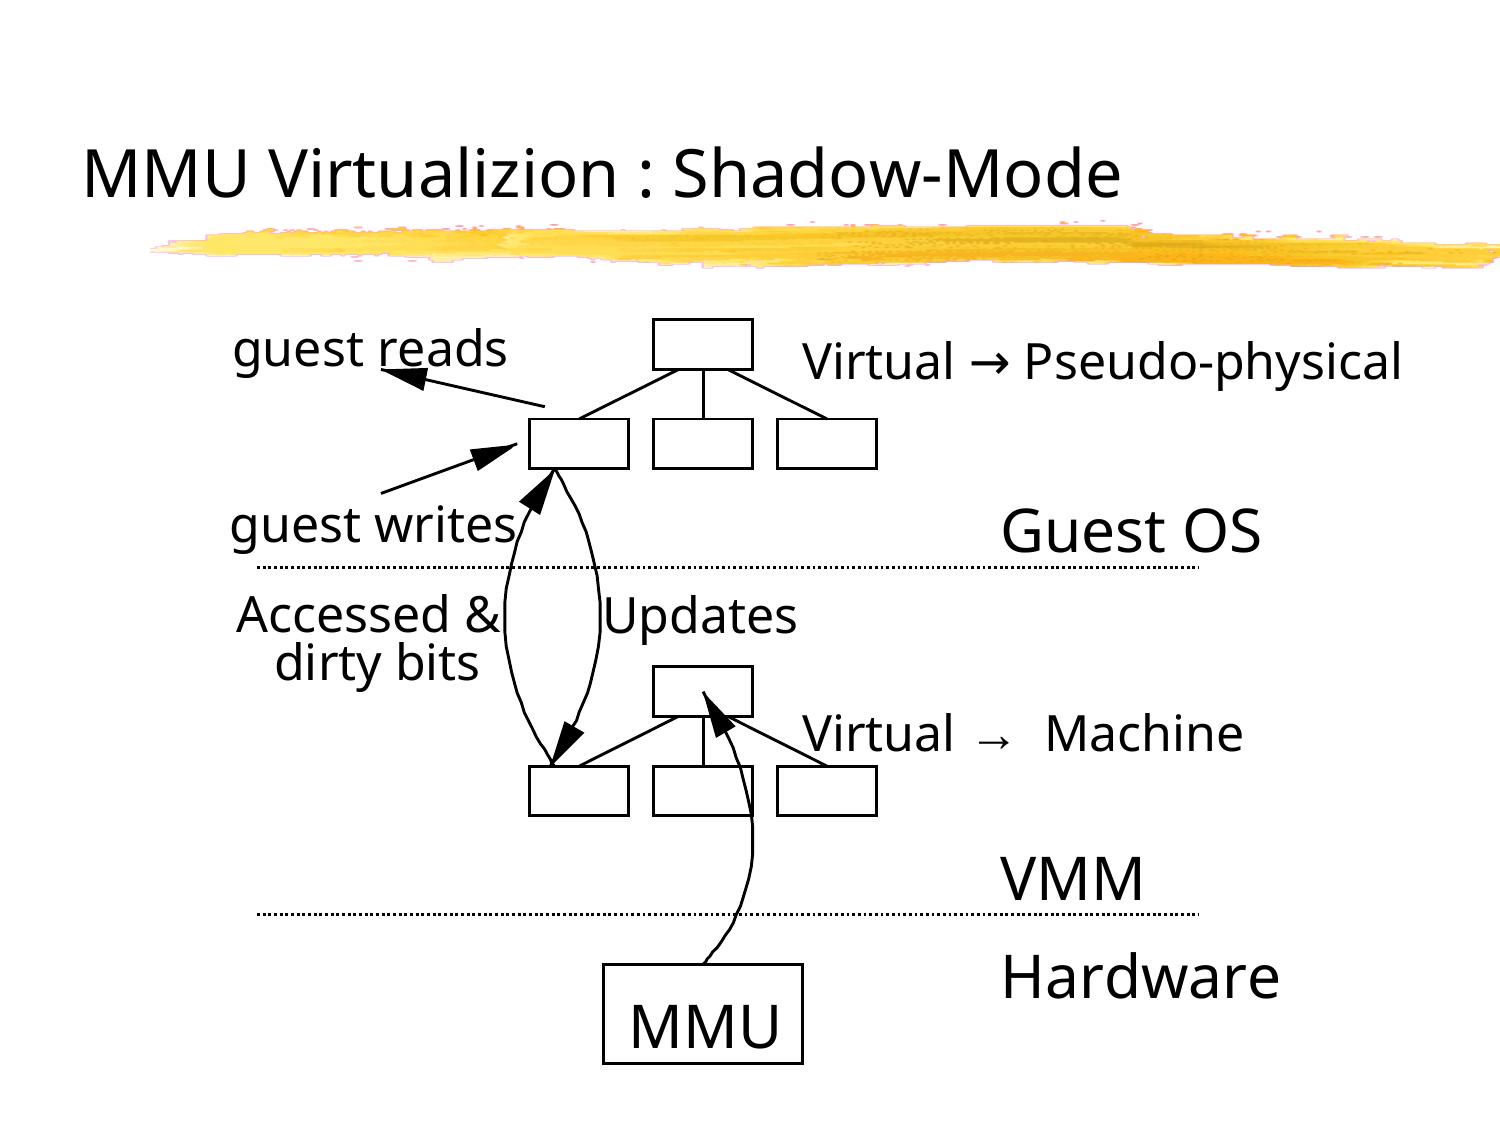

# MMU Virtualizion : Shadow-Mode
guest reads
Virtual → Pseudo-physical
Guest OS
guest writes
Accessed &
Updates
dirty bits
Virtual → Machine
VMM
Hardware
MMU